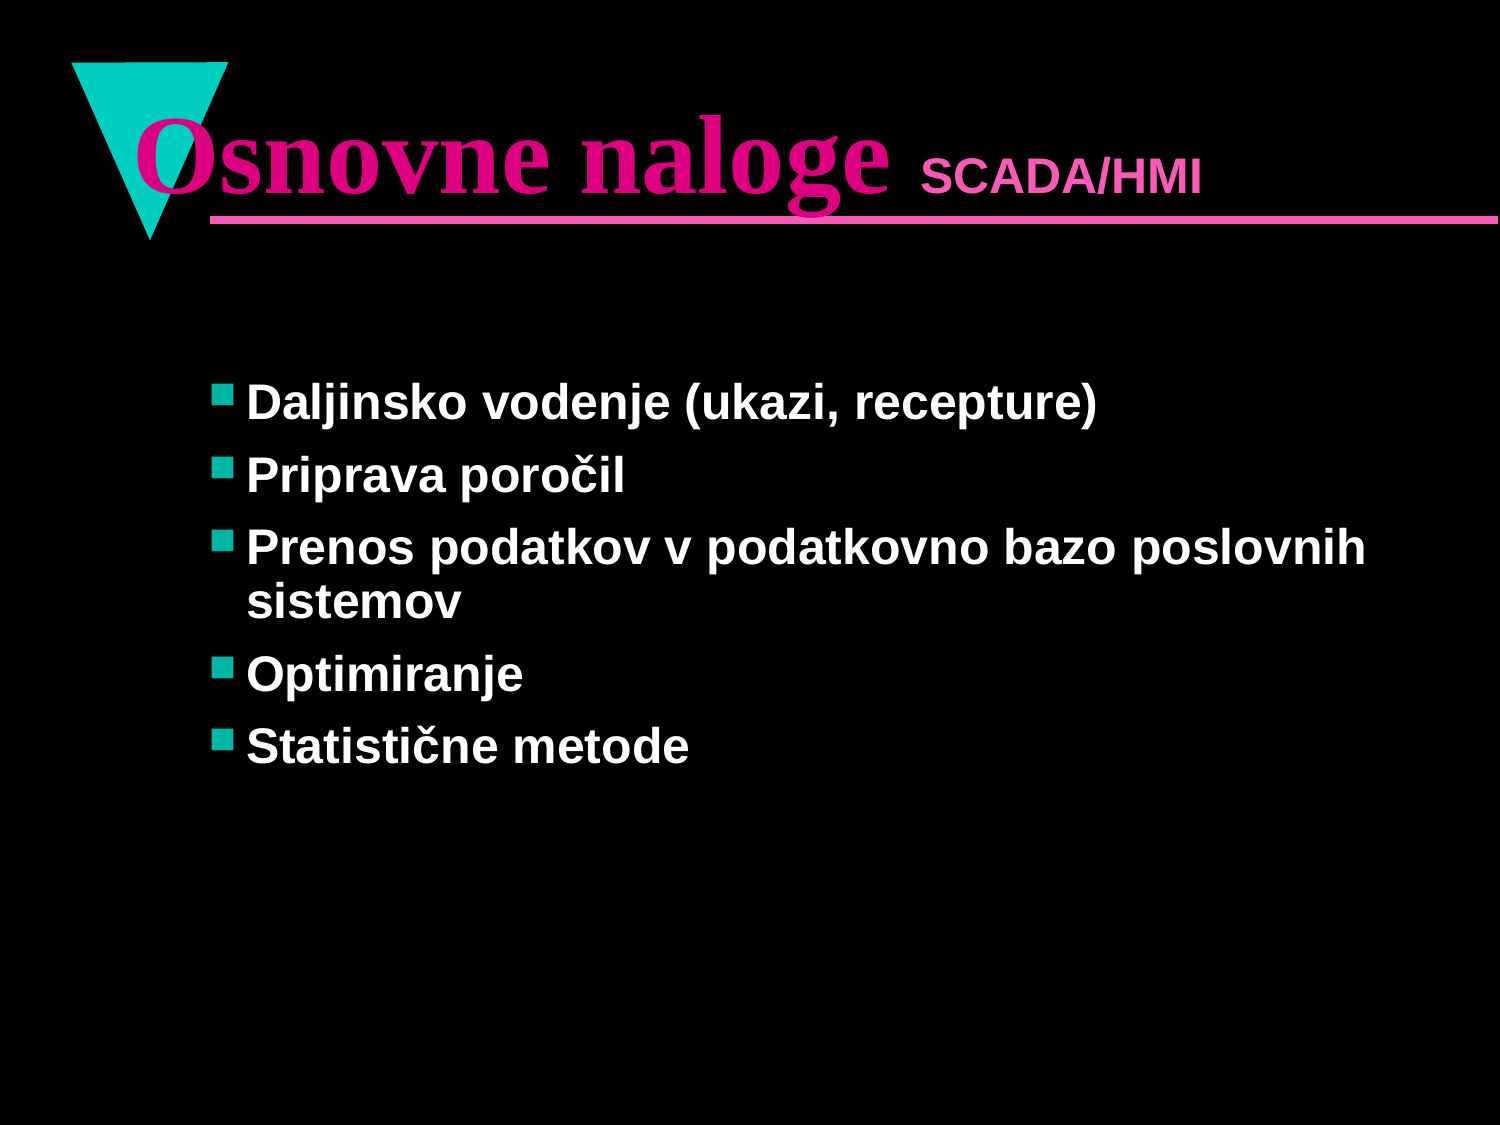

# Osnovne naloge SCADA/HMI
Daljinsko vodenje (ukazi, recepture)
Priprava poročil
Prenos podatkov v podatkovno bazo poslovnih sistemov
Optimiranje
Statistične metode
6